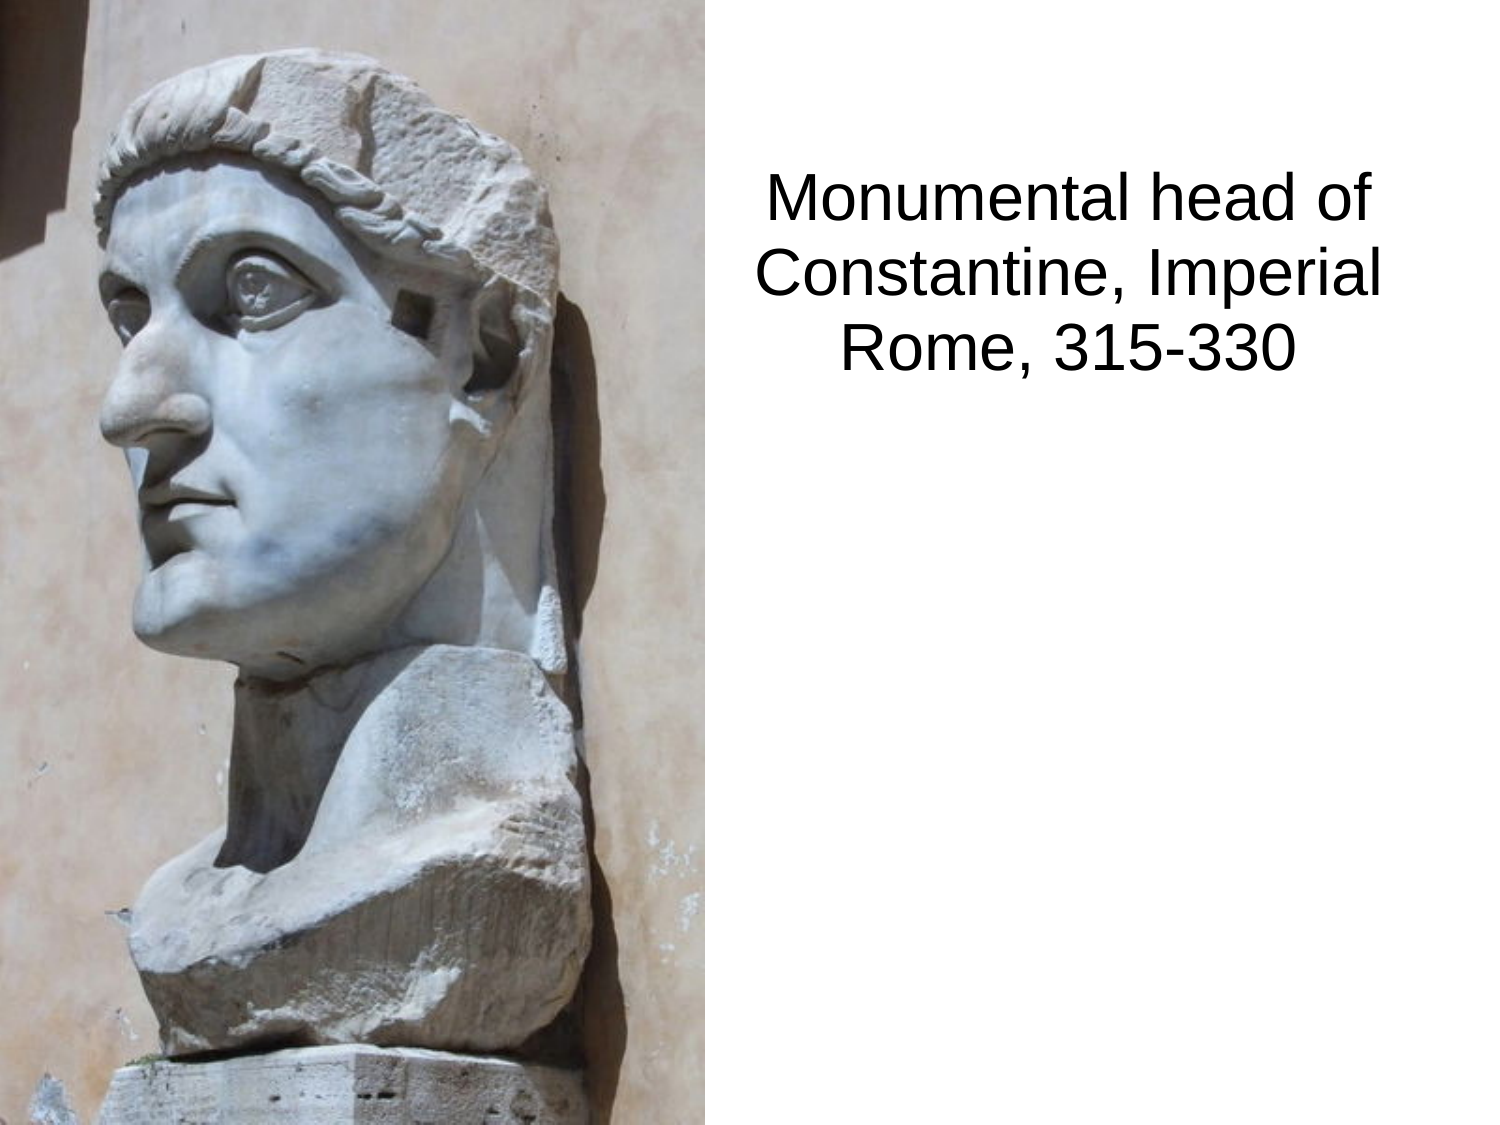

# Monumental head of Constantine, Imperial Rome, 315-330